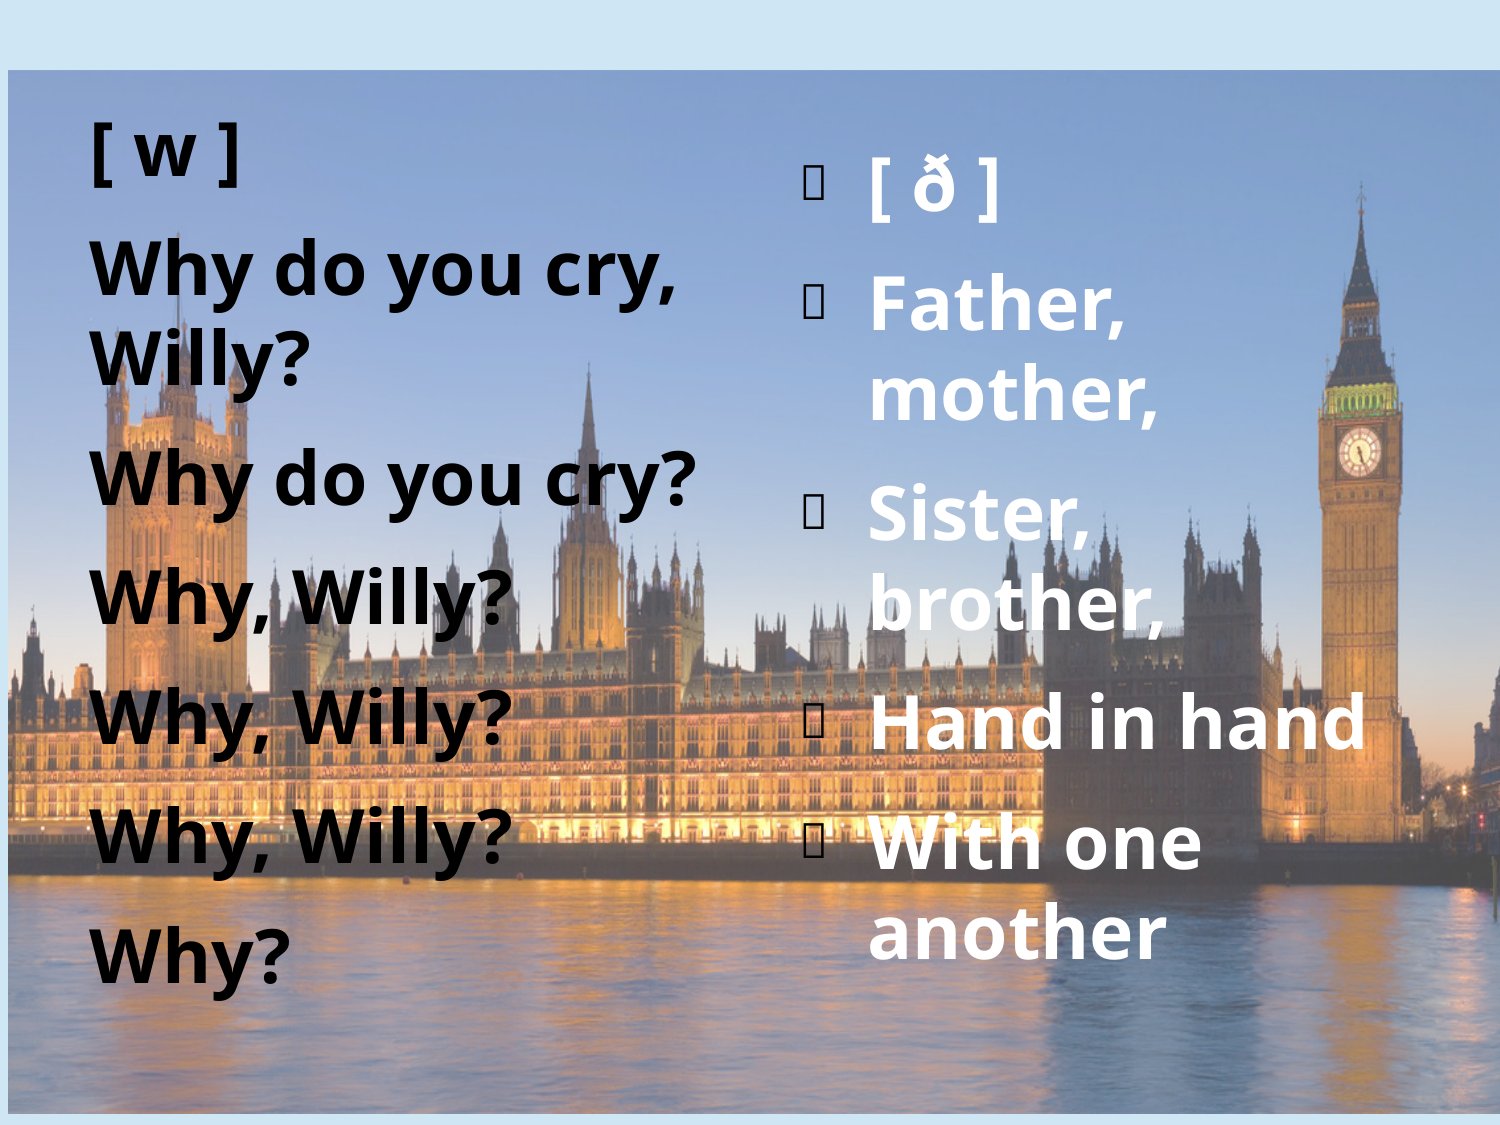

# [ w ]
Why do you cry, Willy?
Why do you cry?
Why, Willy?
Why, Willy?
Why, Willy?
Why?
[ ð ]
Father, mother,
Sister, brother,
Hand in hand
With one another